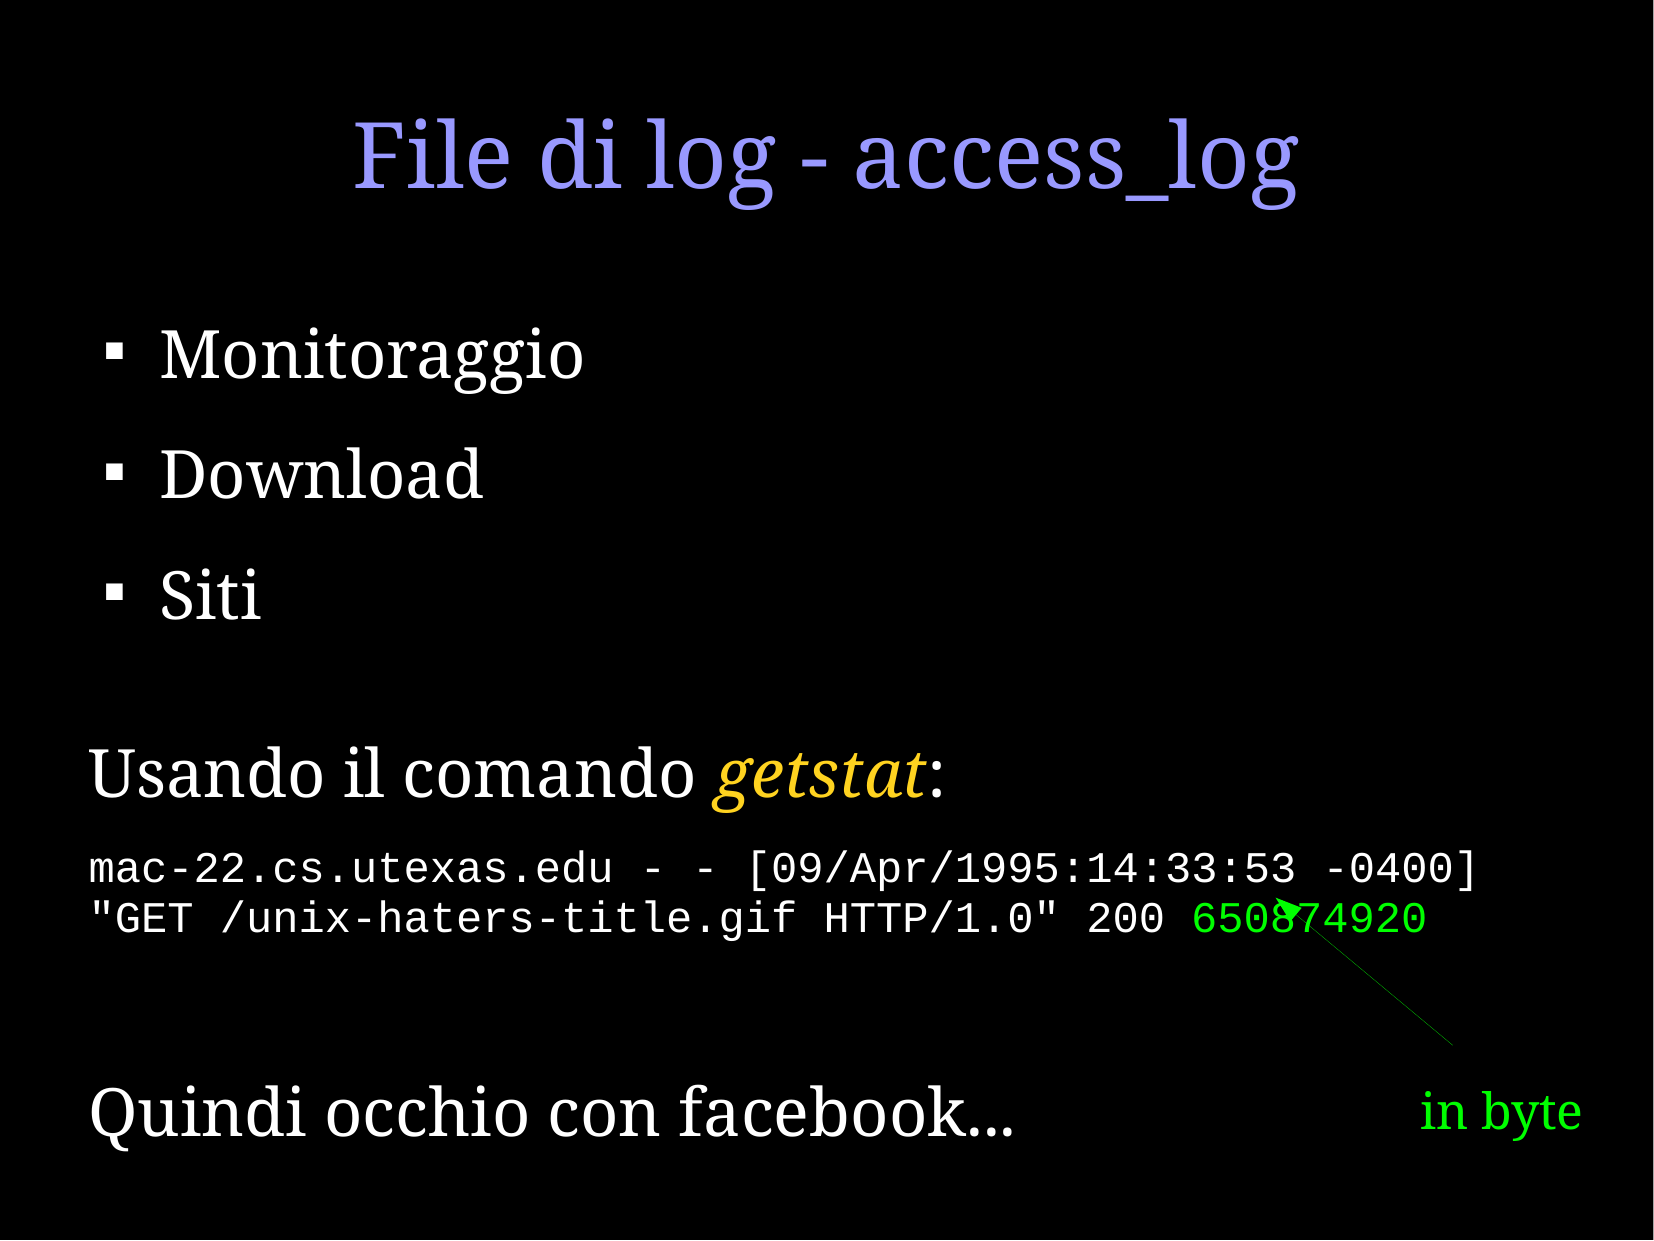

# File di log - access_log
Monitoraggio
Download
Siti
Usando il comando getstat:
mac-22.cs.utexas.edu - - [09/Apr/1995:14:33:53 -0400] "GET /unix-haters-title.gif HTTP/1.0" 200 650874920
Quindi occhio con facebook...
in byte